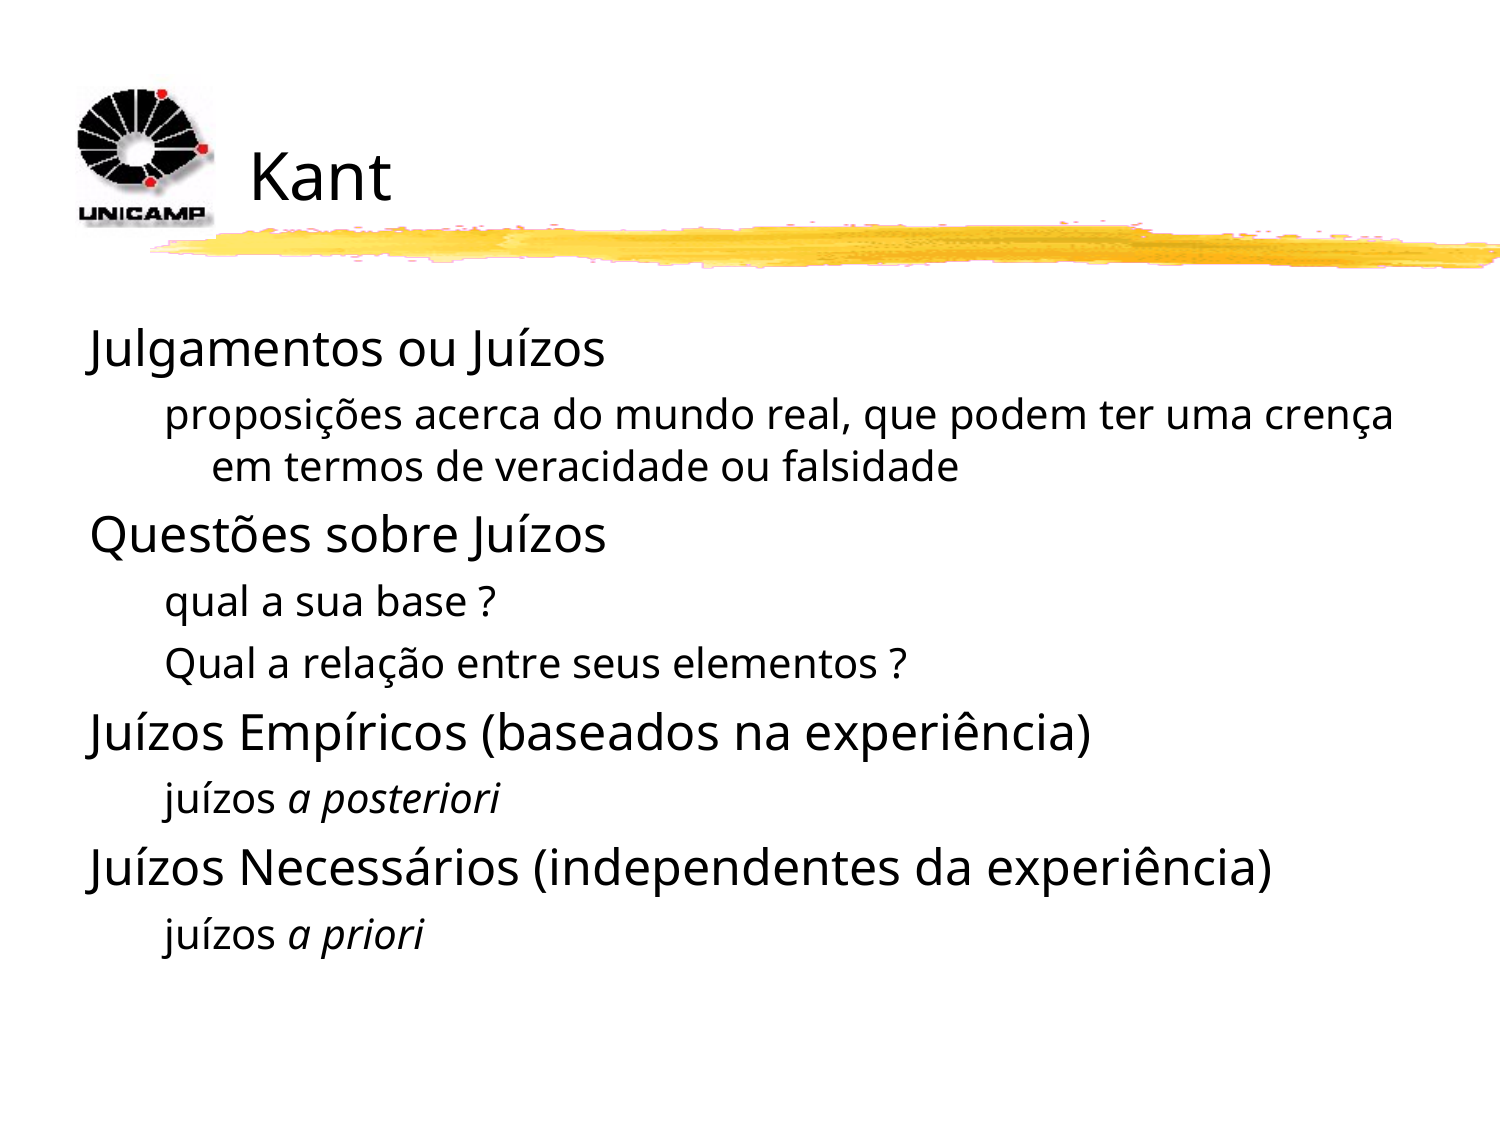

# Kant
Julgamentos ou Juízos
proposições acerca do mundo real, que podem ter uma crença em termos de veracidade ou falsidade
Questões sobre Juízos
qual a sua base ?
Qual a relação entre seus elementos ?
Juízos Empíricos (baseados na experiência)
juízos a posteriori
Juízos Necessários (independentes da experiência)
juízos a priori